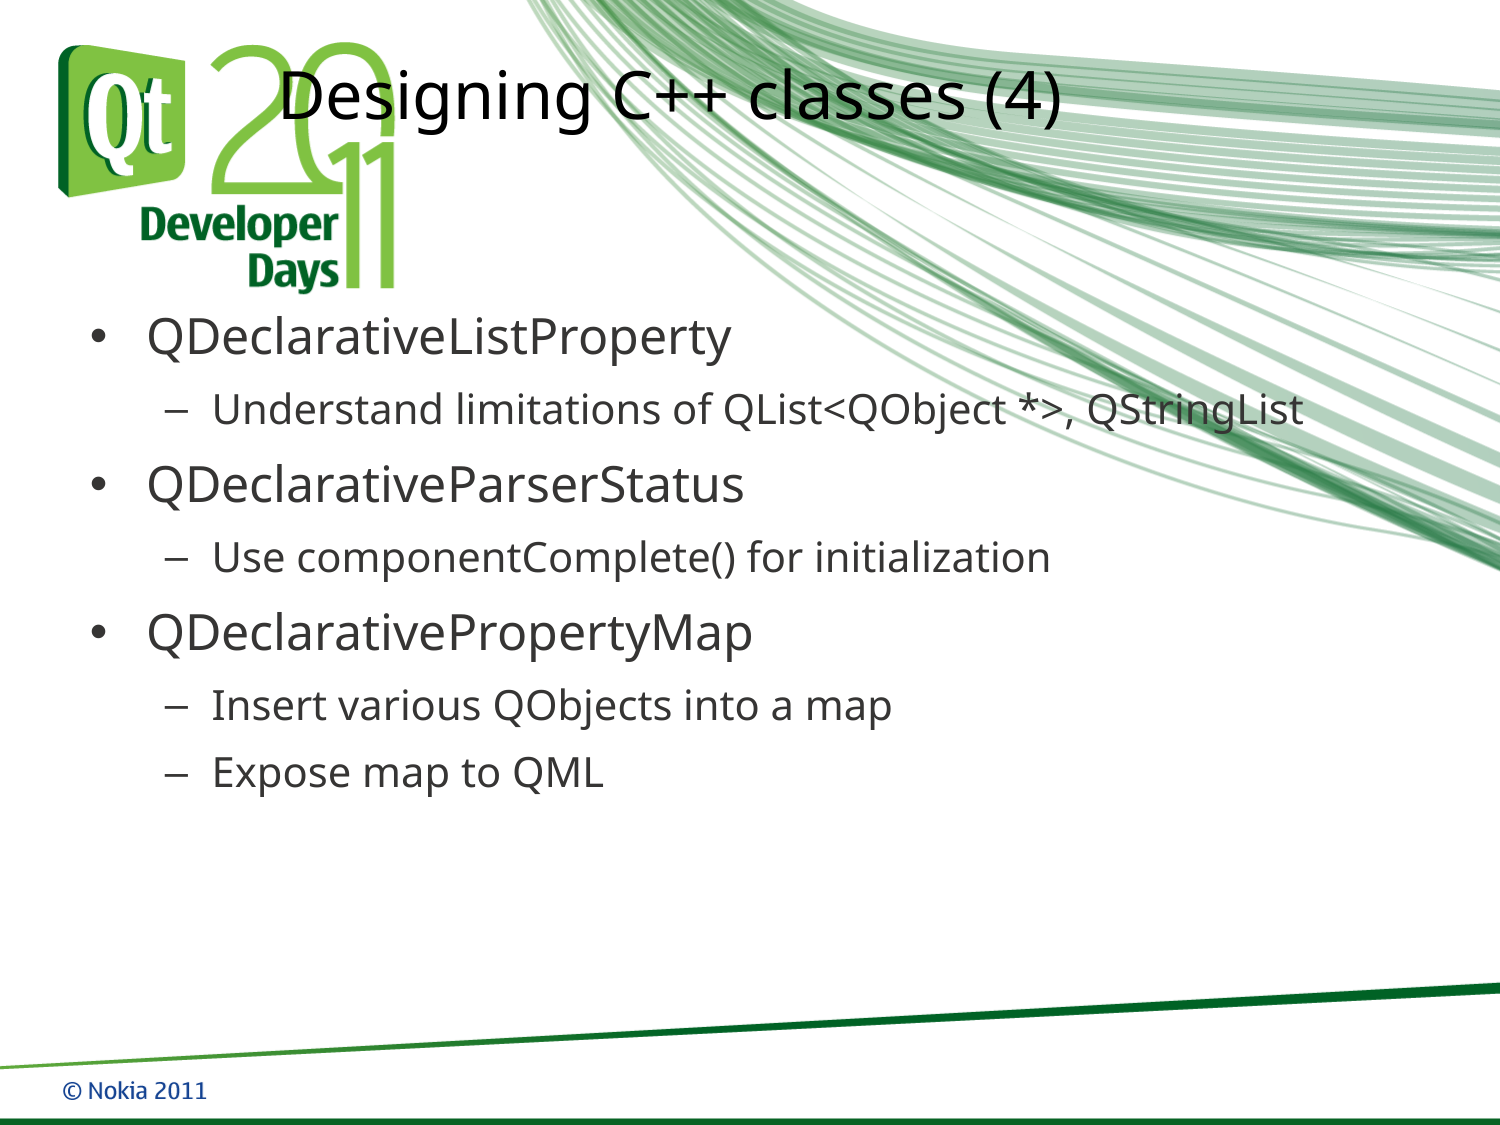

# Designing C++ classes (4)
QDeclarativeListProperty
Understand limitations of QList<QObject *>, QStringList
QDeclarativeParserStatus
Use componentComplete() for initialization
QDeclarativePropertyMap
Insert various QObjects into a map
Expose map to QML